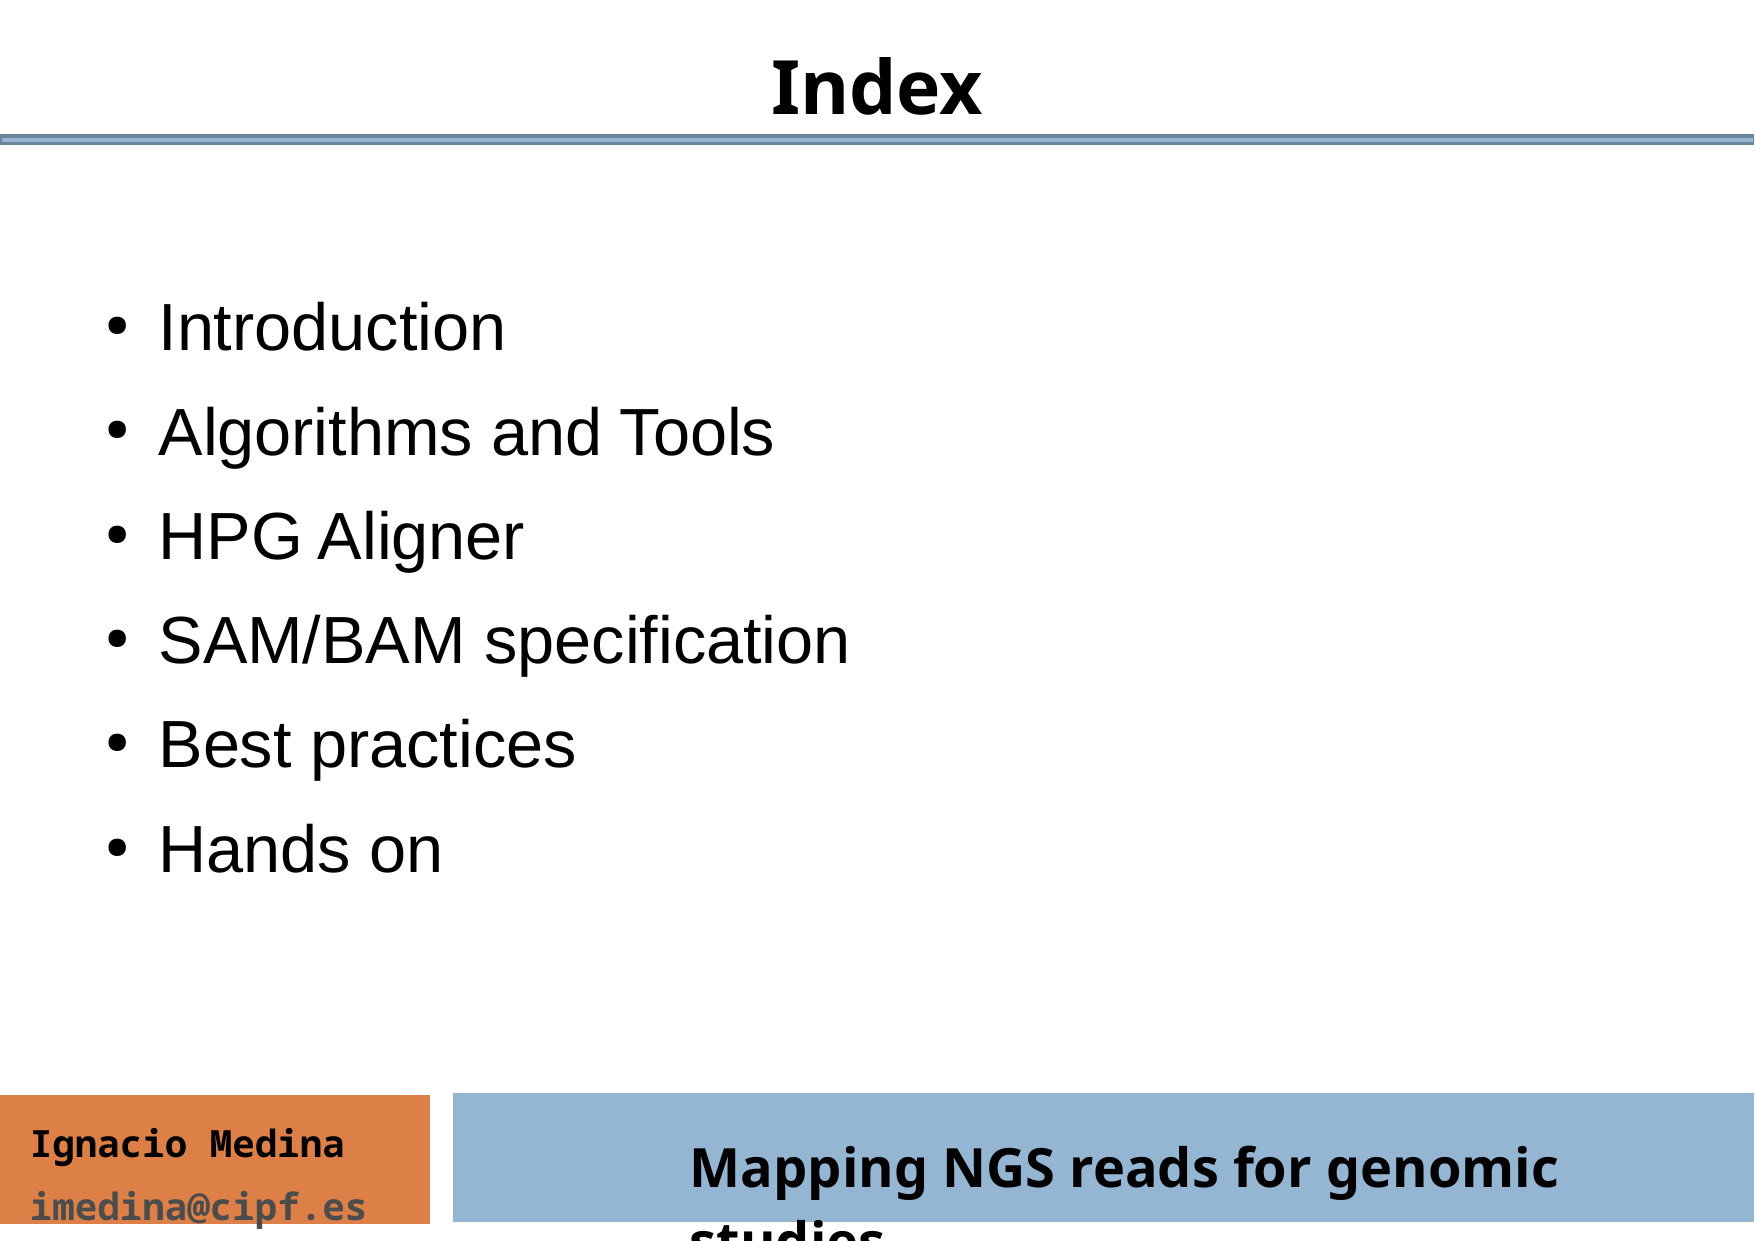

Index
# Introduction
Algorithms and Tools
HPG Aligner
SAM/BAM specification
Best practices
Hands on
Ignacio Medina
imedina@cipf.es
Mapping NGS reads for genomic studies